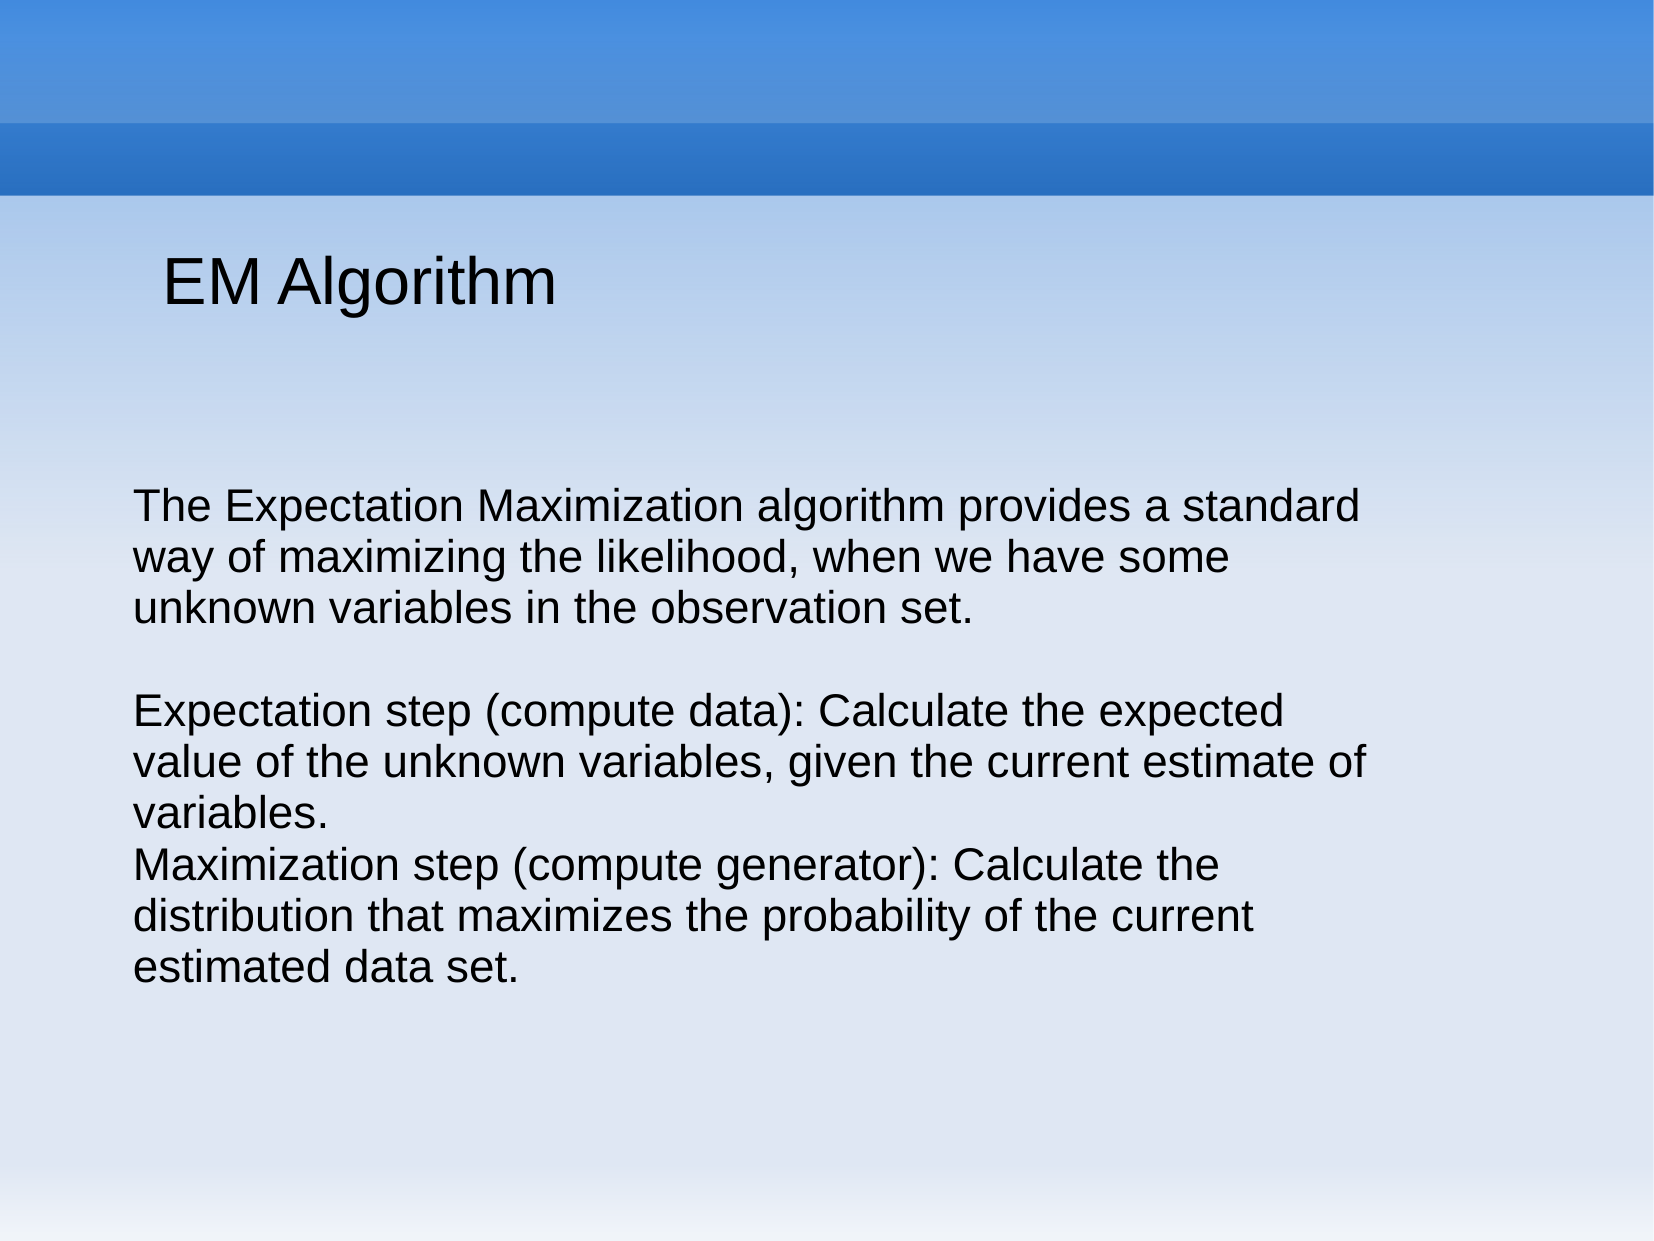

EM Algorithm
The Expectation Maximization algorithm provides a standard way of maximizing the likelihood, when we have some unknown variables in the observation set.
Expectation step (compute data): Calculate the expected value of the unknown variables, given the current estimate of variables.
Maximization step (compute generator): Calculate the distribution that maximizes the probability of the current estimated data set.